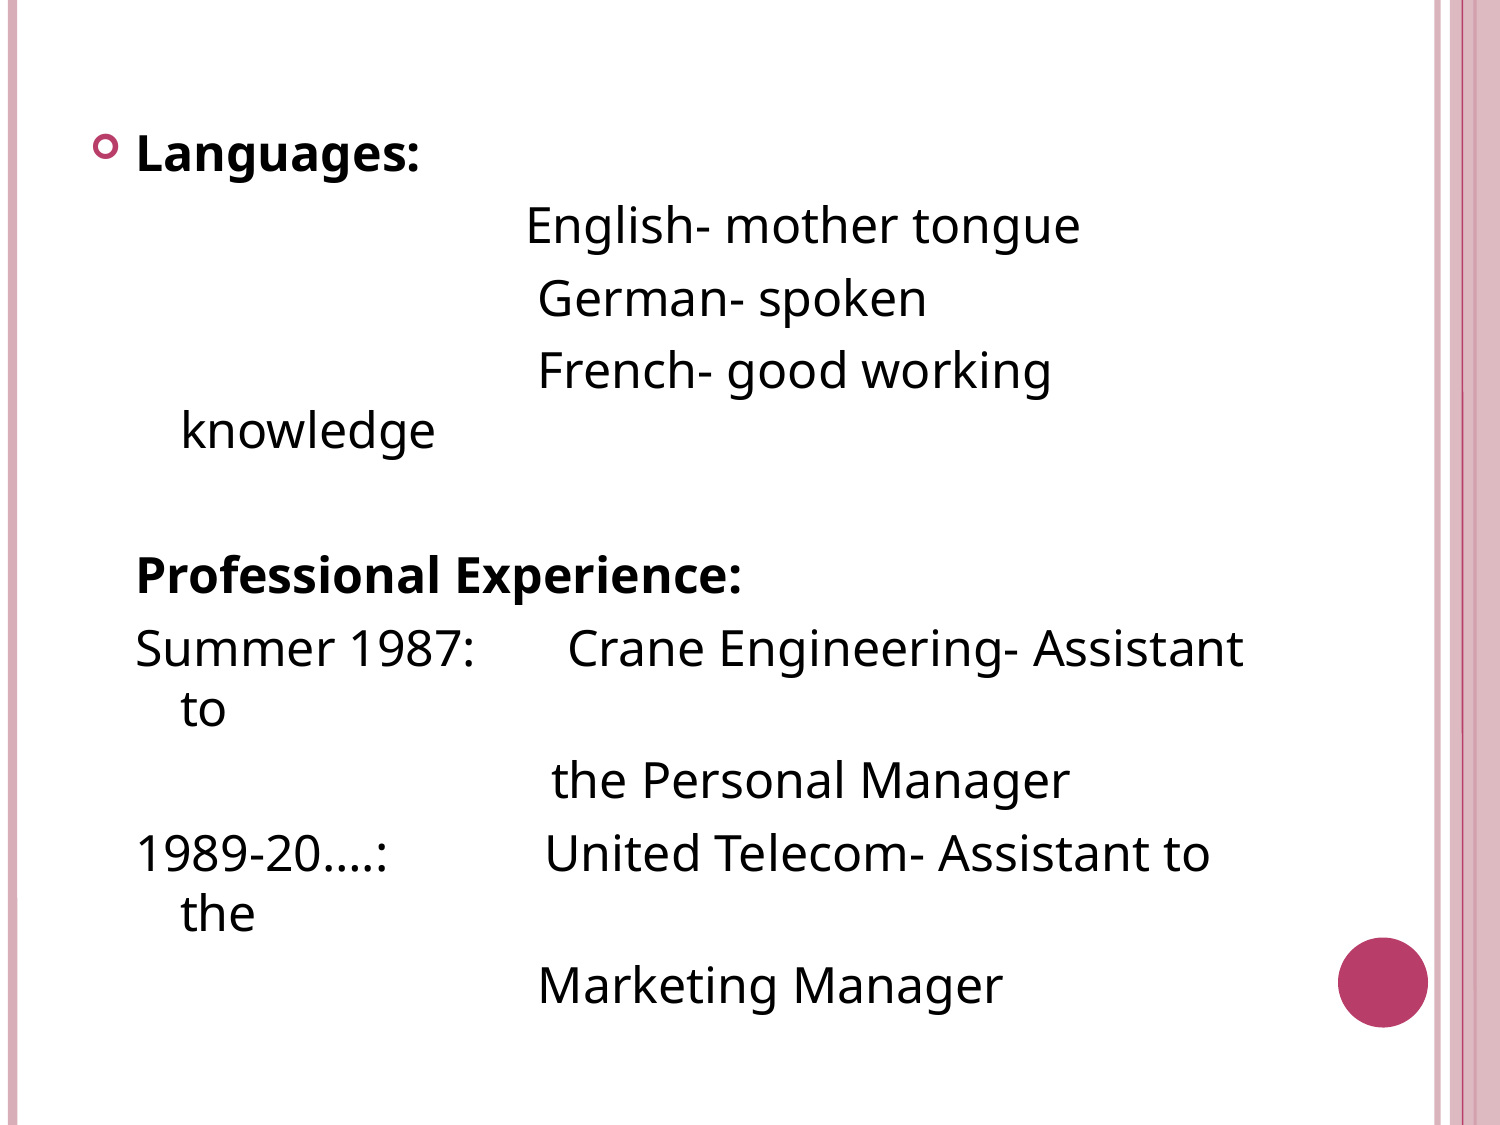

#
Languages:
 English- mother tongue
 German- spoken
 French- good working knowledge
Professional Experience:
Summer 1987: Crane Engineering- Assistant to
 the Personal Manager
1989-20….: United Telecom- Assistant to the
 Marketing Manager